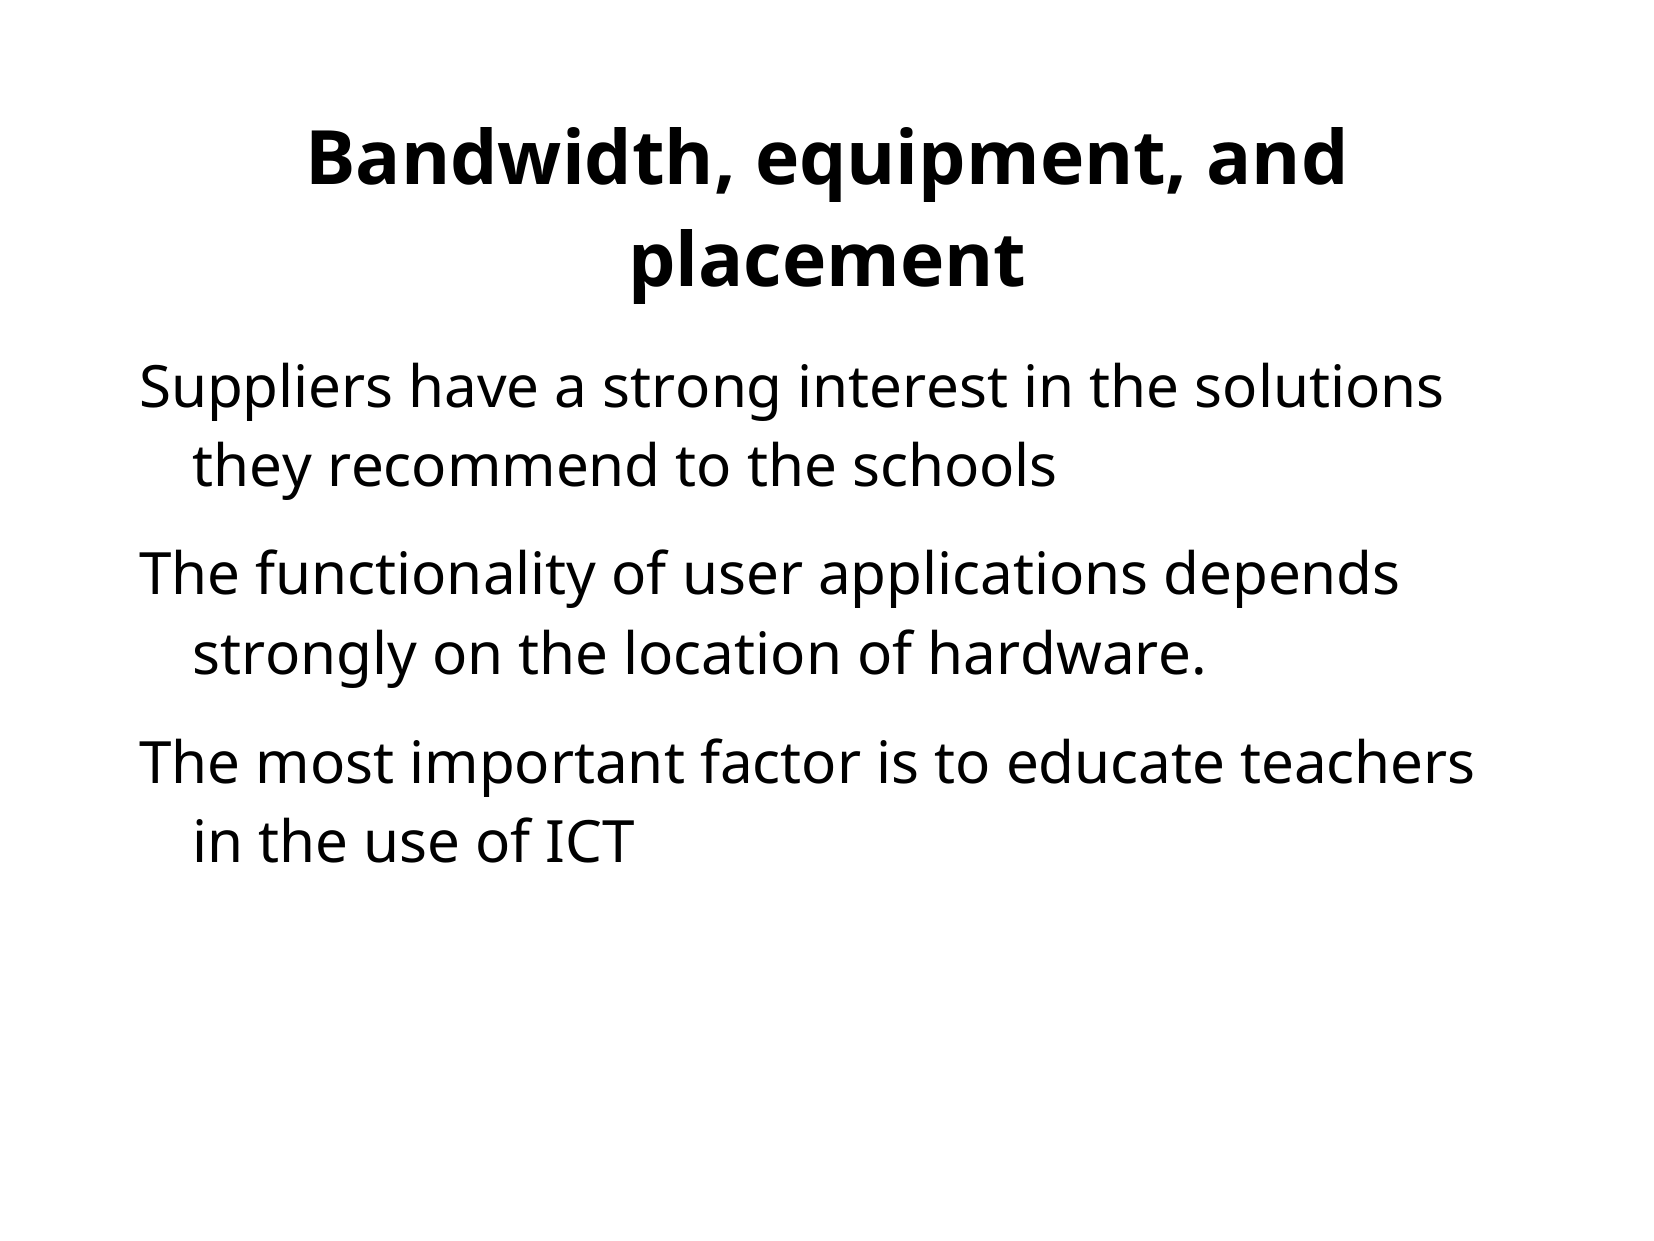

# Bandwidth, equipment, and placement
Suppliers have a strong interest in the solutions they recommend to the schools
The functionality of user applications depends strongly on the location of hardware.
The most important factor is to educate teachers in the use of ICT